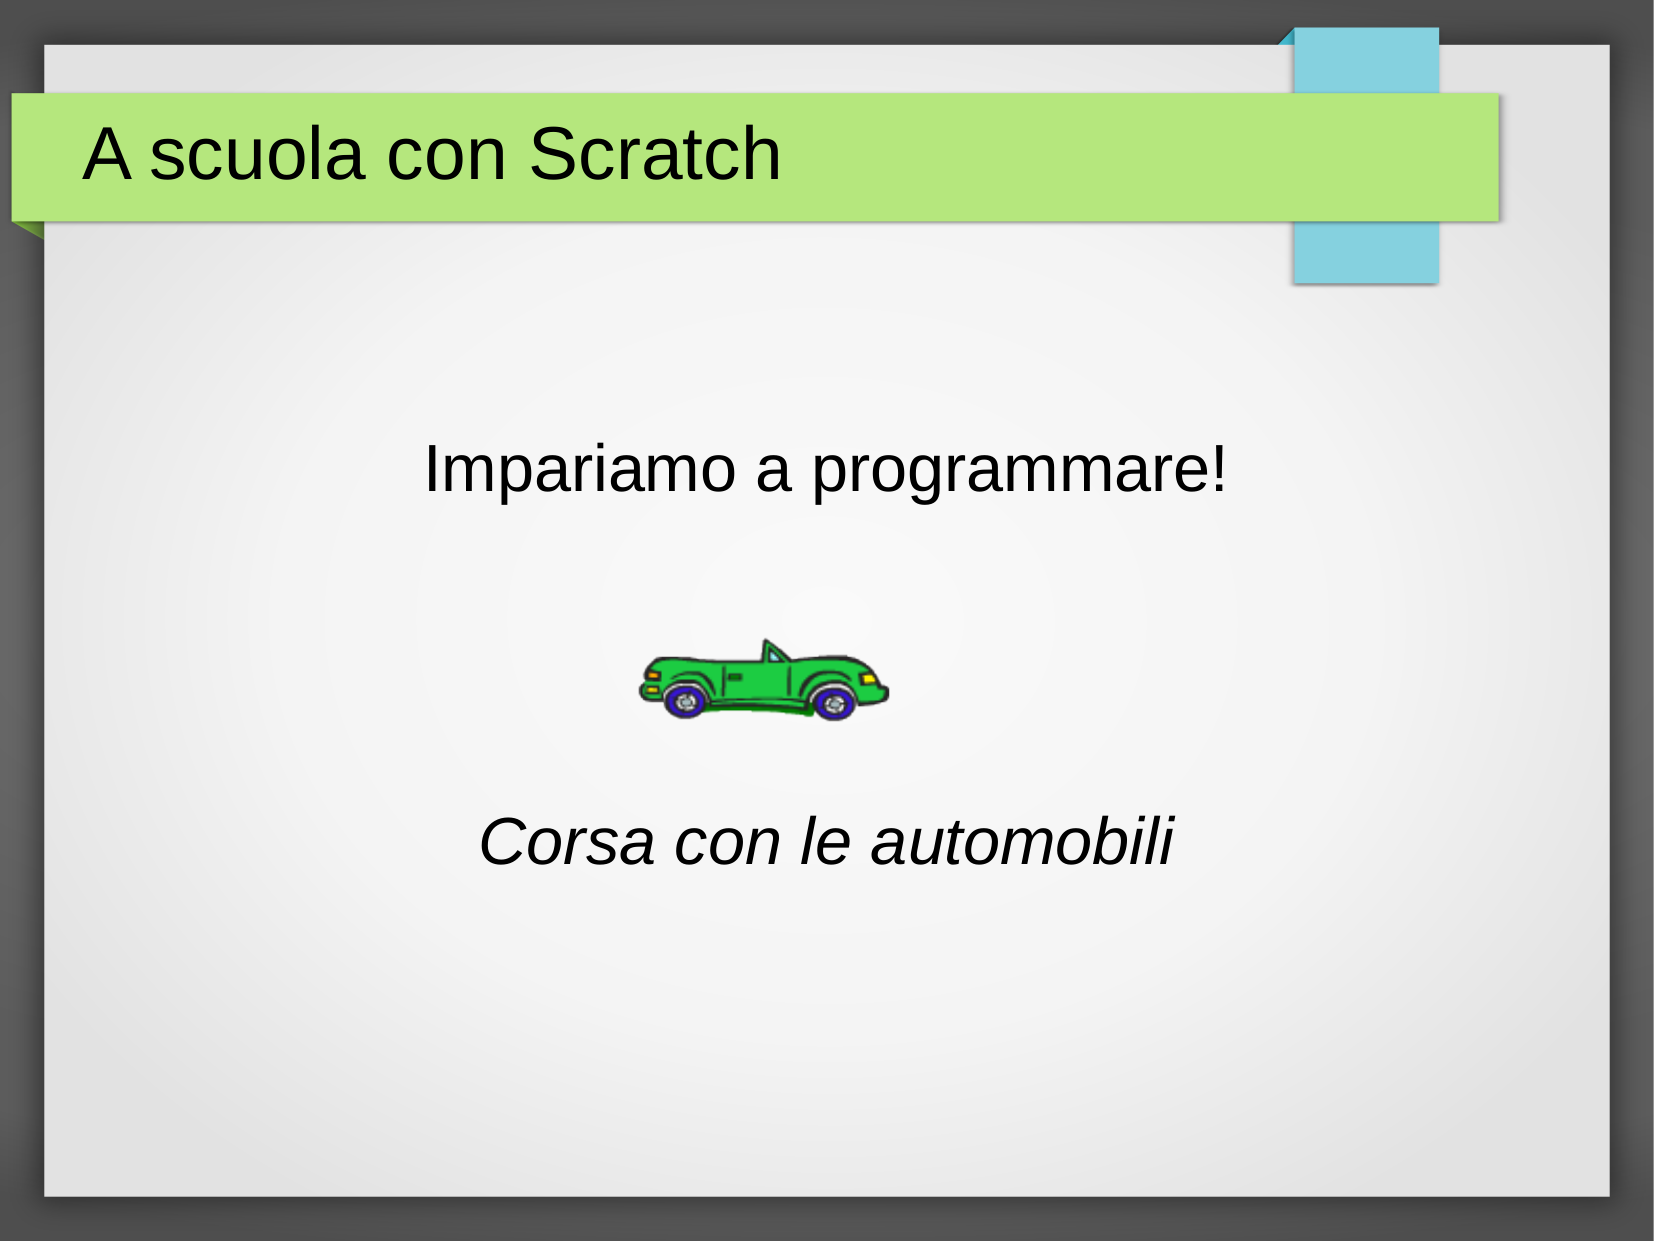

# A scuola con Scratch
Impariamo a programmare!
Corsa con le automobili